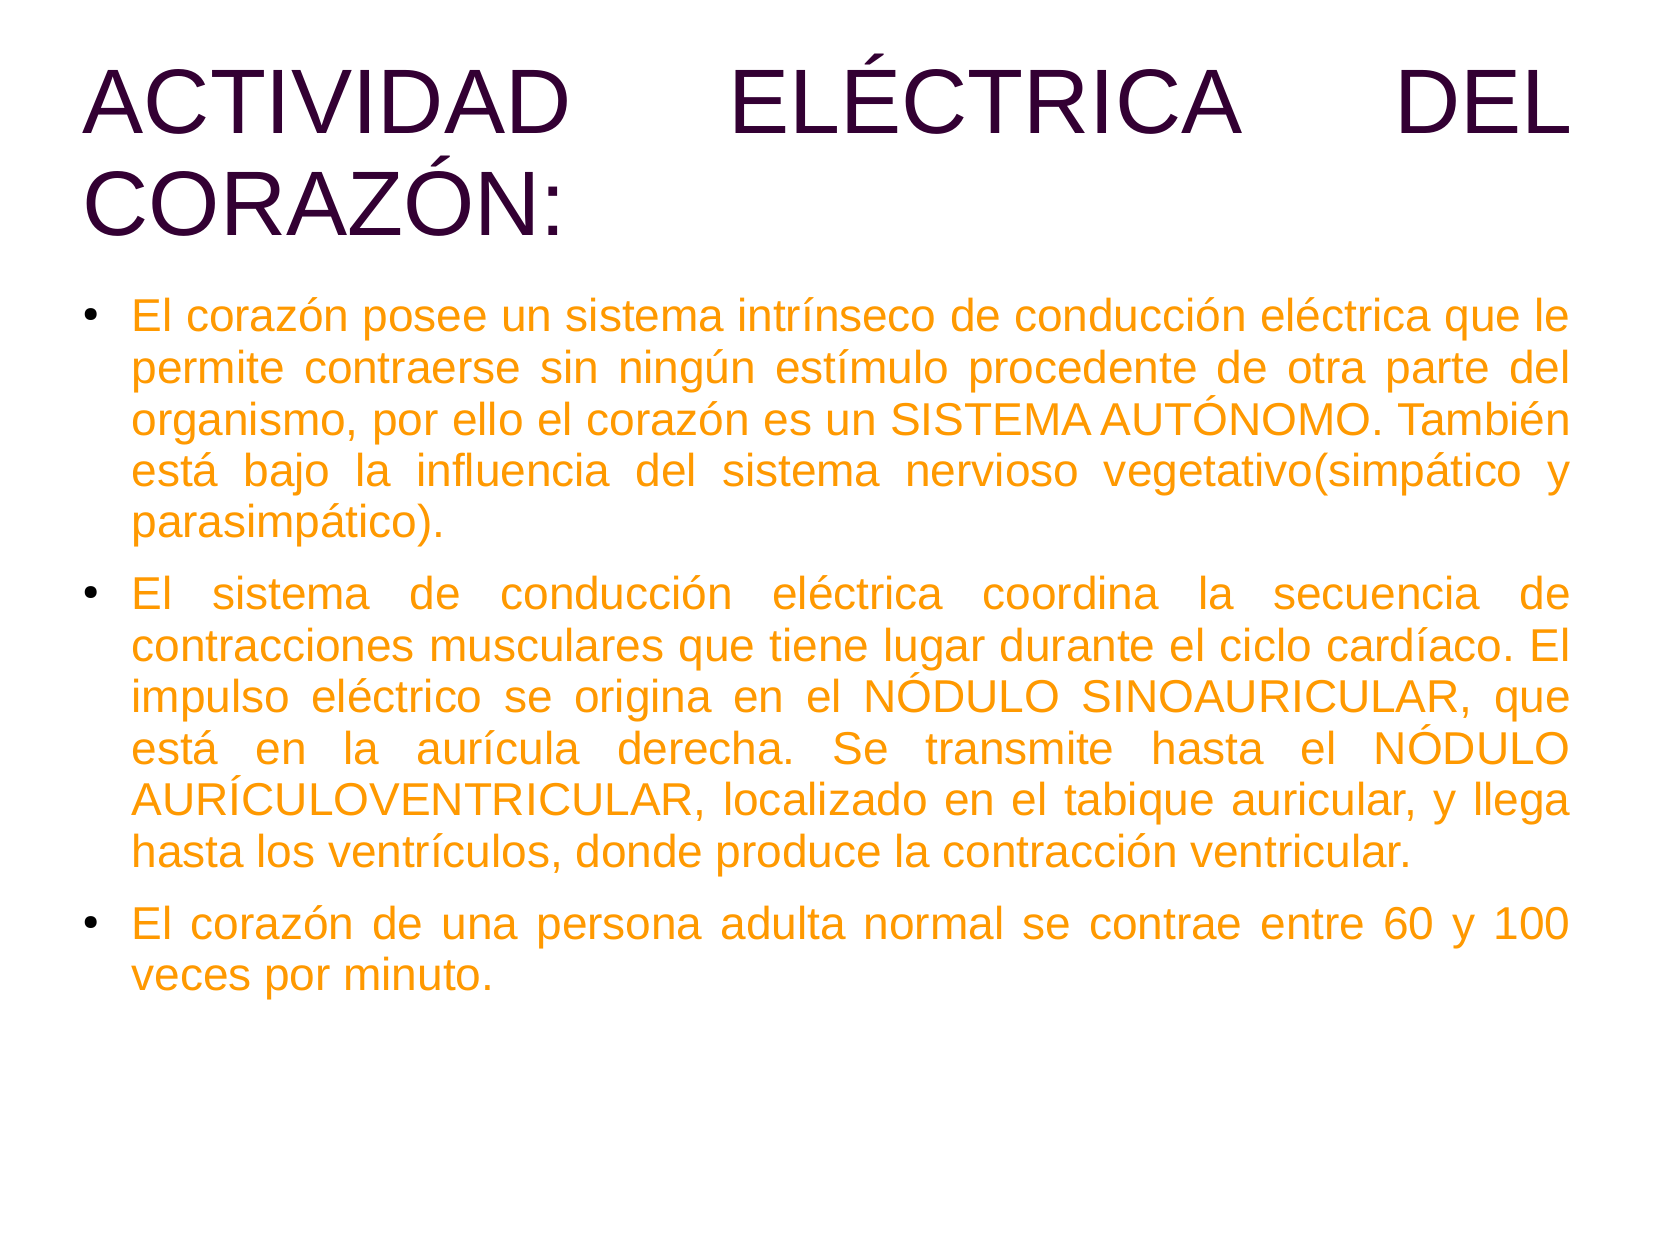

# ACTIVIDAD ELÉCTRICA DEL CORAZÓN:
El corazón posee un sistema intrínseco de conducción eléctrica que le permite contraerse sin ningún estímulo procedente de otra parte del organismo, por ello el corazón es un SISTEMA AUTÓNOMO. También está bajo la influencia del sistema nervioso vegetativo(simpático y parasimpático).
El sistema de conducción eléctrica coordina la secuencia de contracciones musculares que tiene lugar durante el ciclo cardíaco. El impulso eléctrico se origina en el NÓDULO SINOAURICULAR, que está en la aurícula derecha. Se transmite hasta el NÓDULO AURÍCULOVENTRICULAR, localizado en el tabique auricular, y llega hasta los ventrículos, donde produce la contracción ventricular.
El corazón de una persona adulta normal se contrae entre 60 y 100 veces por minuto.